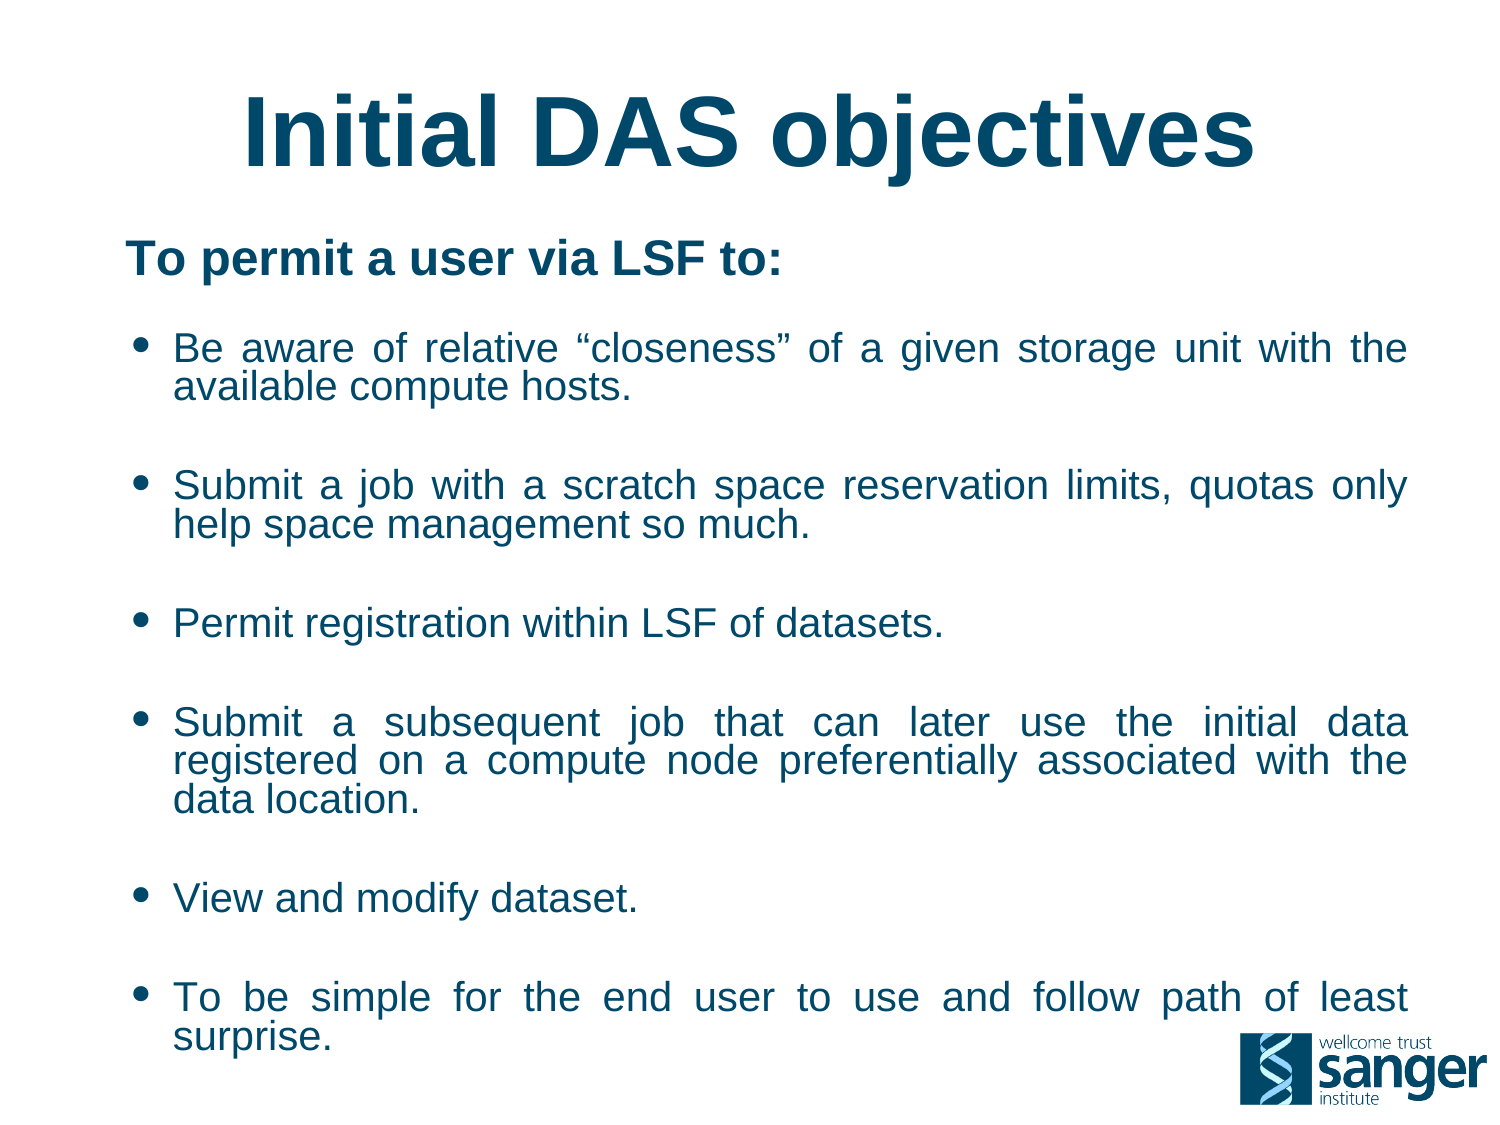

# Initial DAS objectives
To permit a user via LSF to:
Be aware of relative “closeness” of a given storage unit with the available compute hosts.
Submit a job with a scratch space reservation limits, quotas only help space management so much.
Permit registration within LSF of datasets.
Submit a subsequent job that can later use the initial data registered on a compute node preferentially associated with the data location.
View and modify dataset.
To be simple for the end user to use and follow path of least surprise.